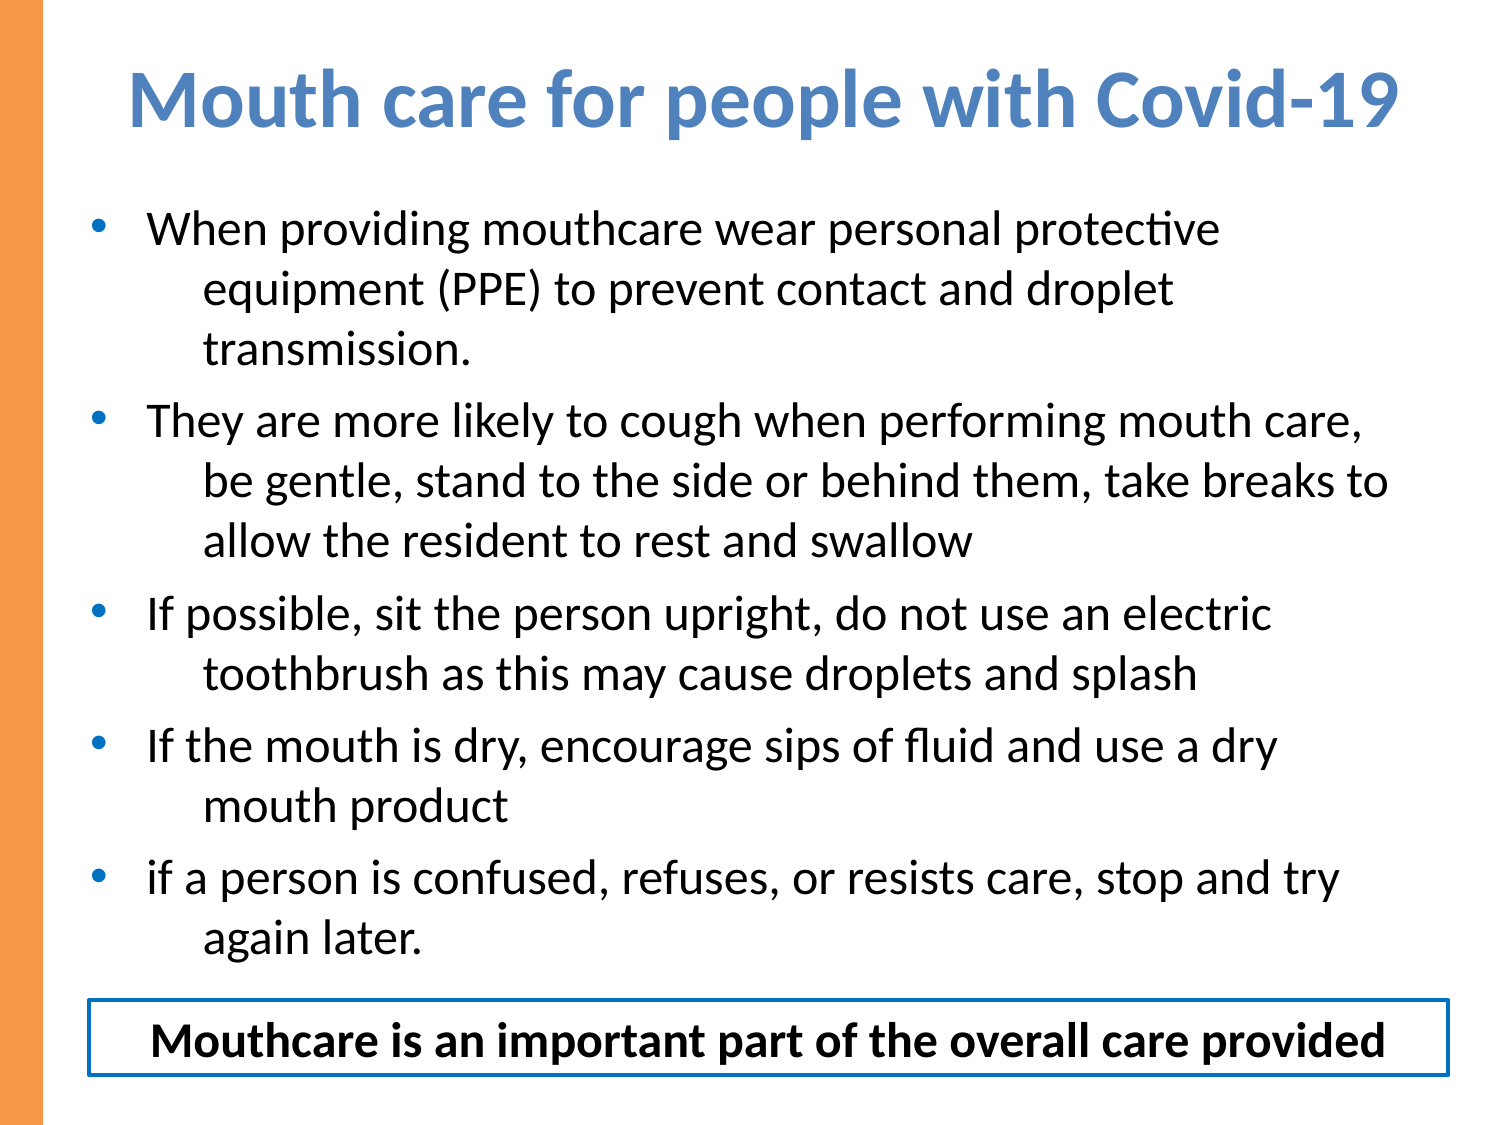

# Mouth care for people with Covid-19
When providing mouthcare wear personal protective equipment (PPE) to prevent contact and droplet transmission.
They are more likely to cough when performing mouth care, be gentle, stand to the side or behind them, take breaks to allow the resident to rest and swallow
If possible, sit the person upright, do not use an electric toothbrush as this may cause droplets and splash
If the mouth is dry, encourage sips of fluid and use a dry mouth product
if a person is confused, refuses, or resists care, stop and try again later.
Mouthcare is an important part of the overall care provided